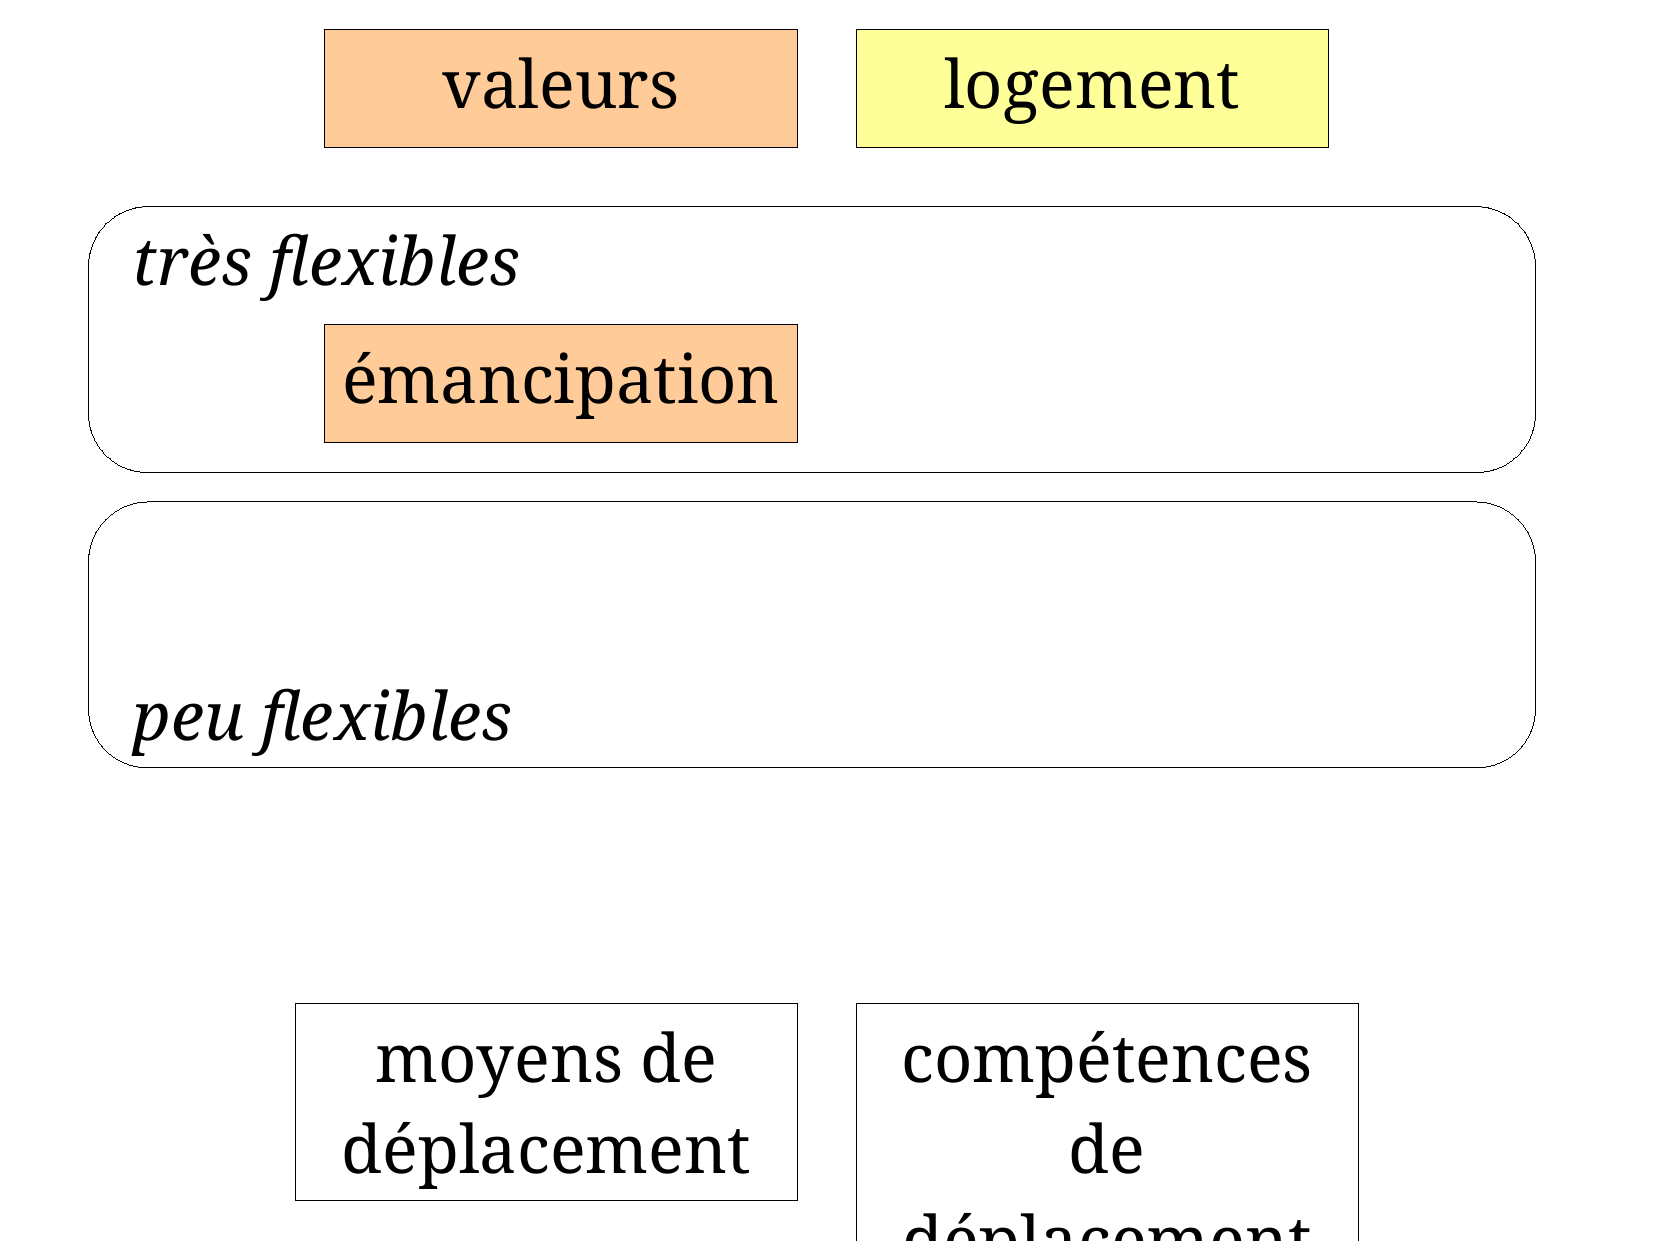

valeurs
logement
très flexibles
émancipation
peu flexibles
moyens de déplacement
compétences de déplacement